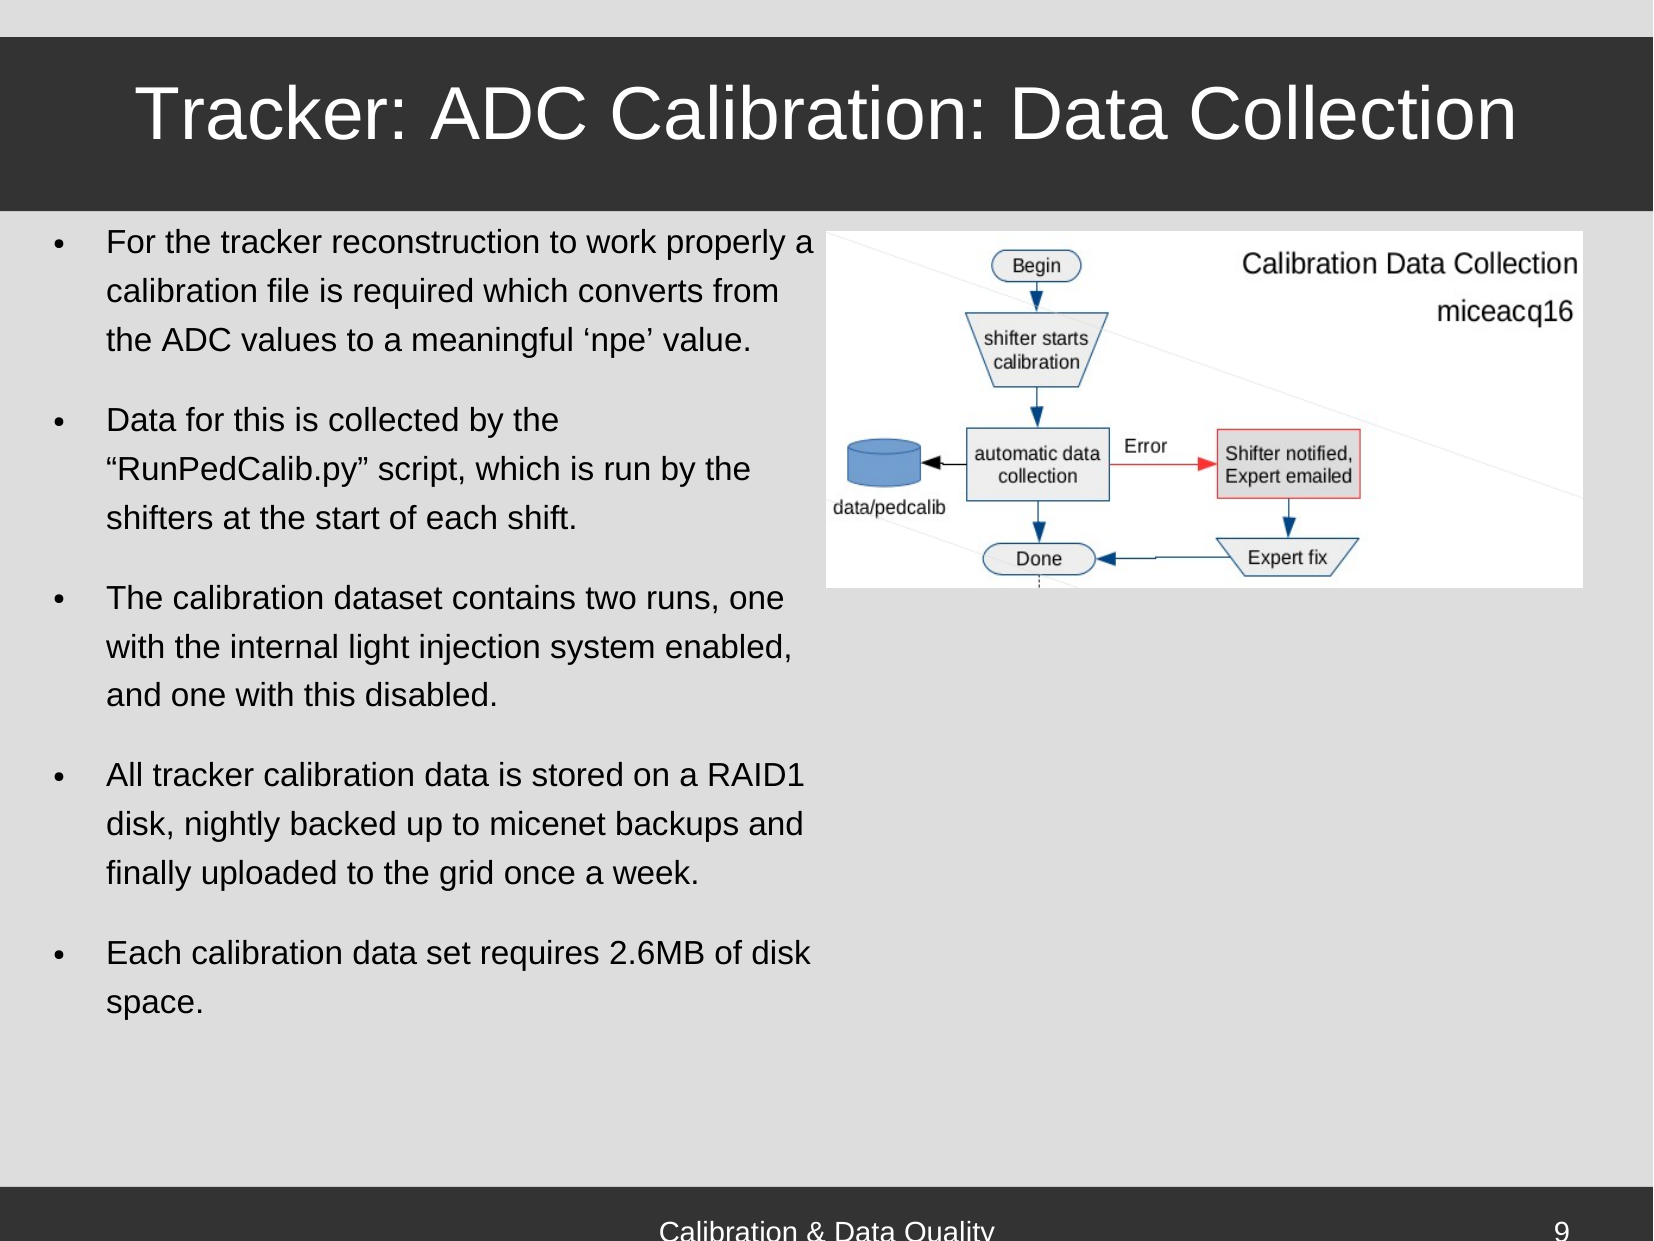

Tracker: ADC Calibration: Data Collection
For the tracker reconstruction to work properly a
●
calibration file is required which converts from
the ADC values to a meaningful ‘npe’ value.
Data for this is collected by the
●
“RunPedCalib.py” script, which is run by the
shifters at the start of each shift.
The calibration dataset contains two runs, one
●
with the internal light injection system enabled,
and one with this disabled.
All tracker calibration data is stored on a RAID1
●
disk, nightly backed up to micenet backups and
finally uploaded to the grid once a week.
Each calibration data set requires 2.6MB of disk
●
space.
Calibration & Data Quality
9